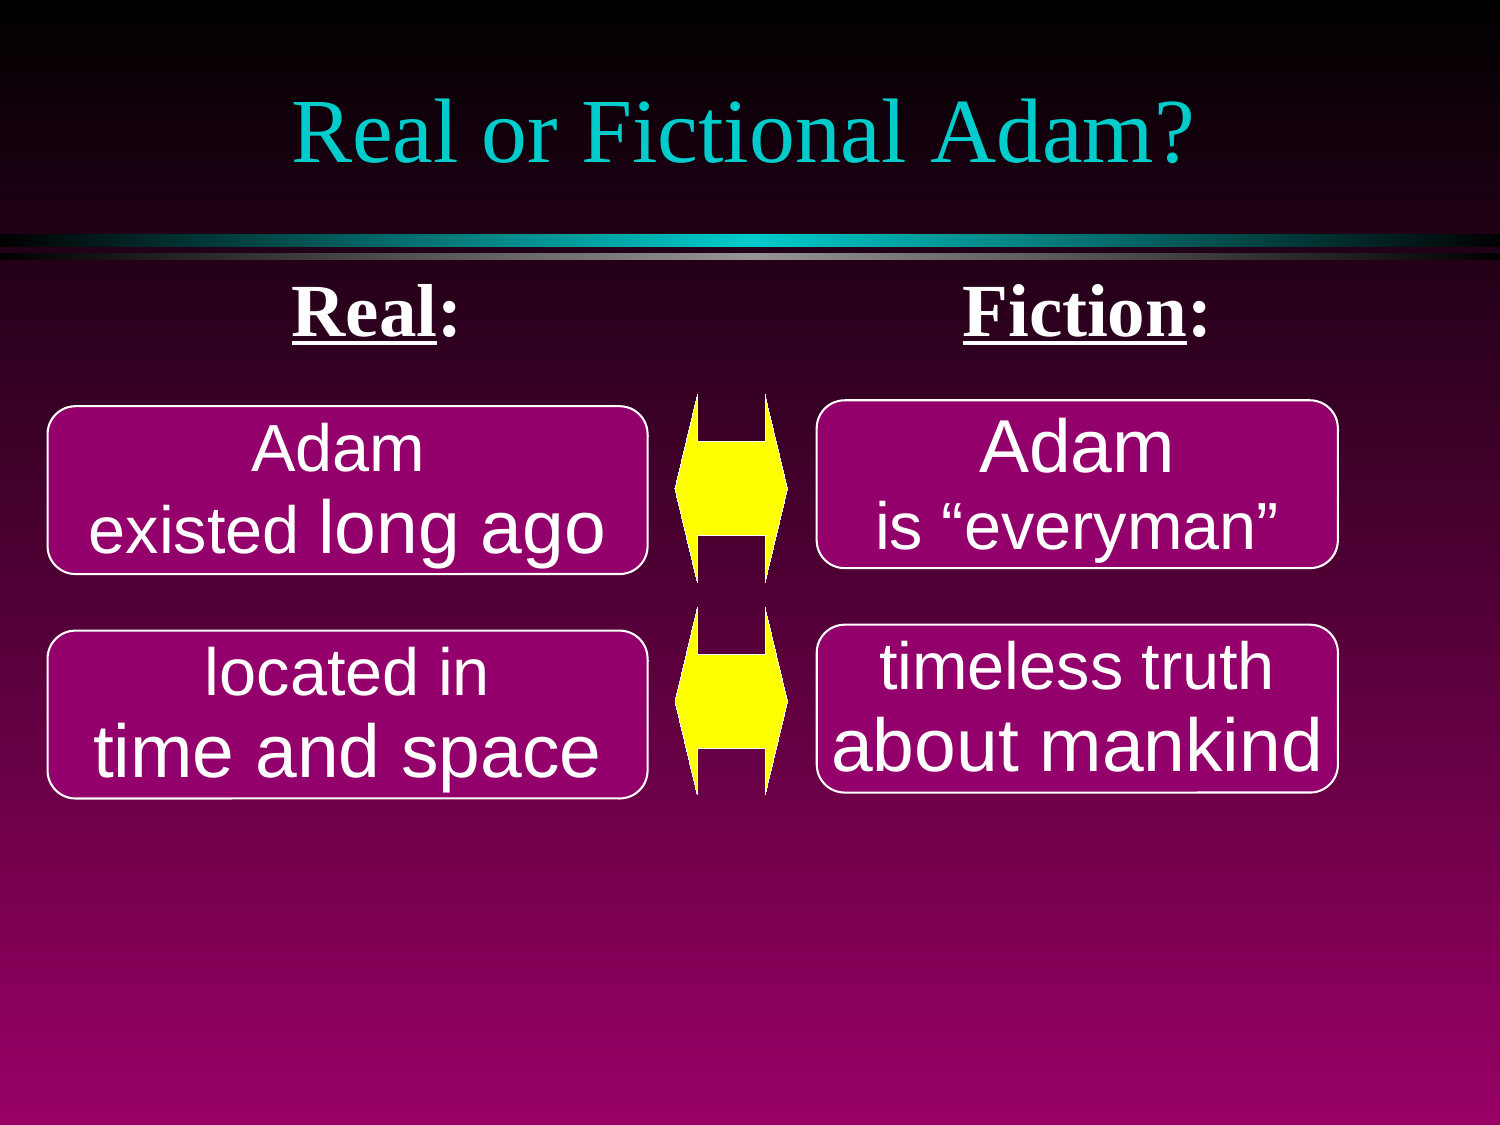

# Real or Fictional Adam?
Real:
Fiction:
Adam
is “everyman”
Adam
existed long ago
timeless truth
about mankind
located in
time and space